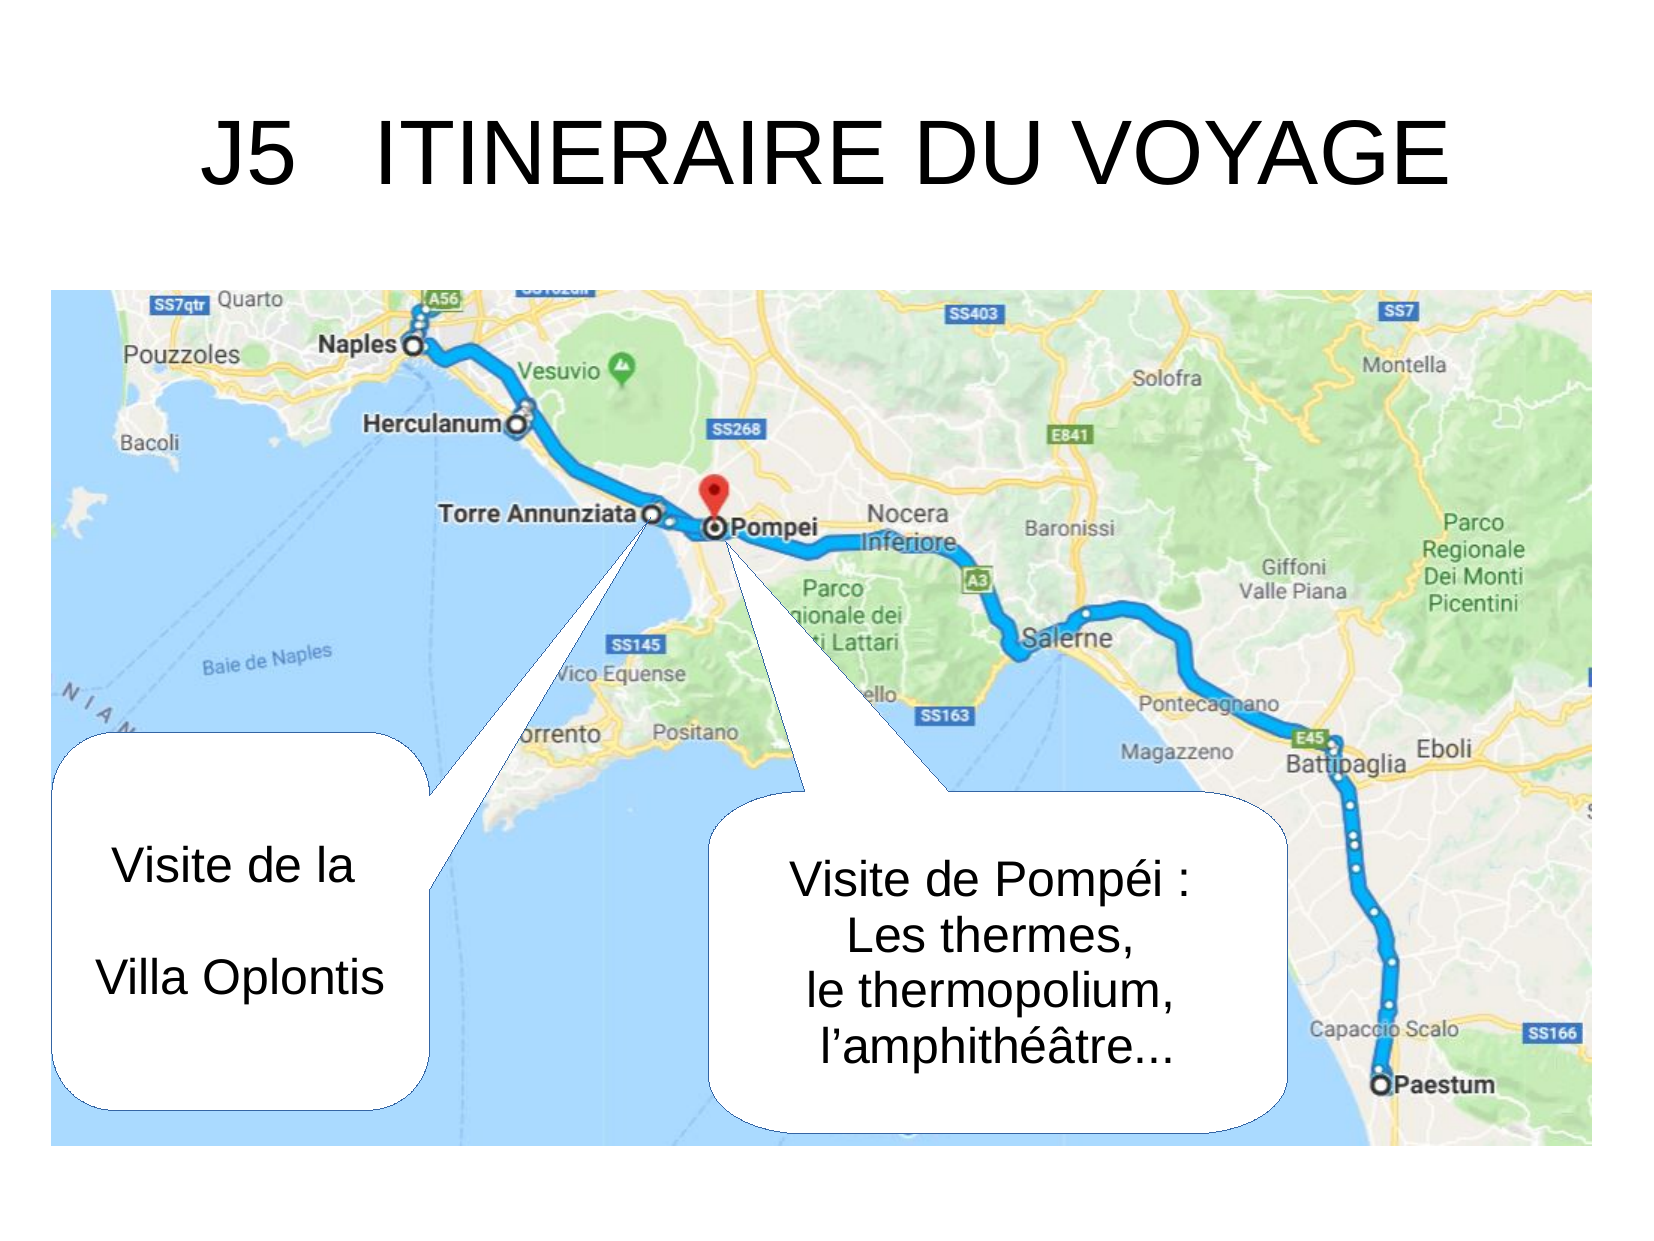

# J5 ITINERAIRE DU VOYAGE
Visite de la
Villa Oplontis
Visite de Pompéi :
Les thermes,
le thermopolium,
l’amphithéâtre...